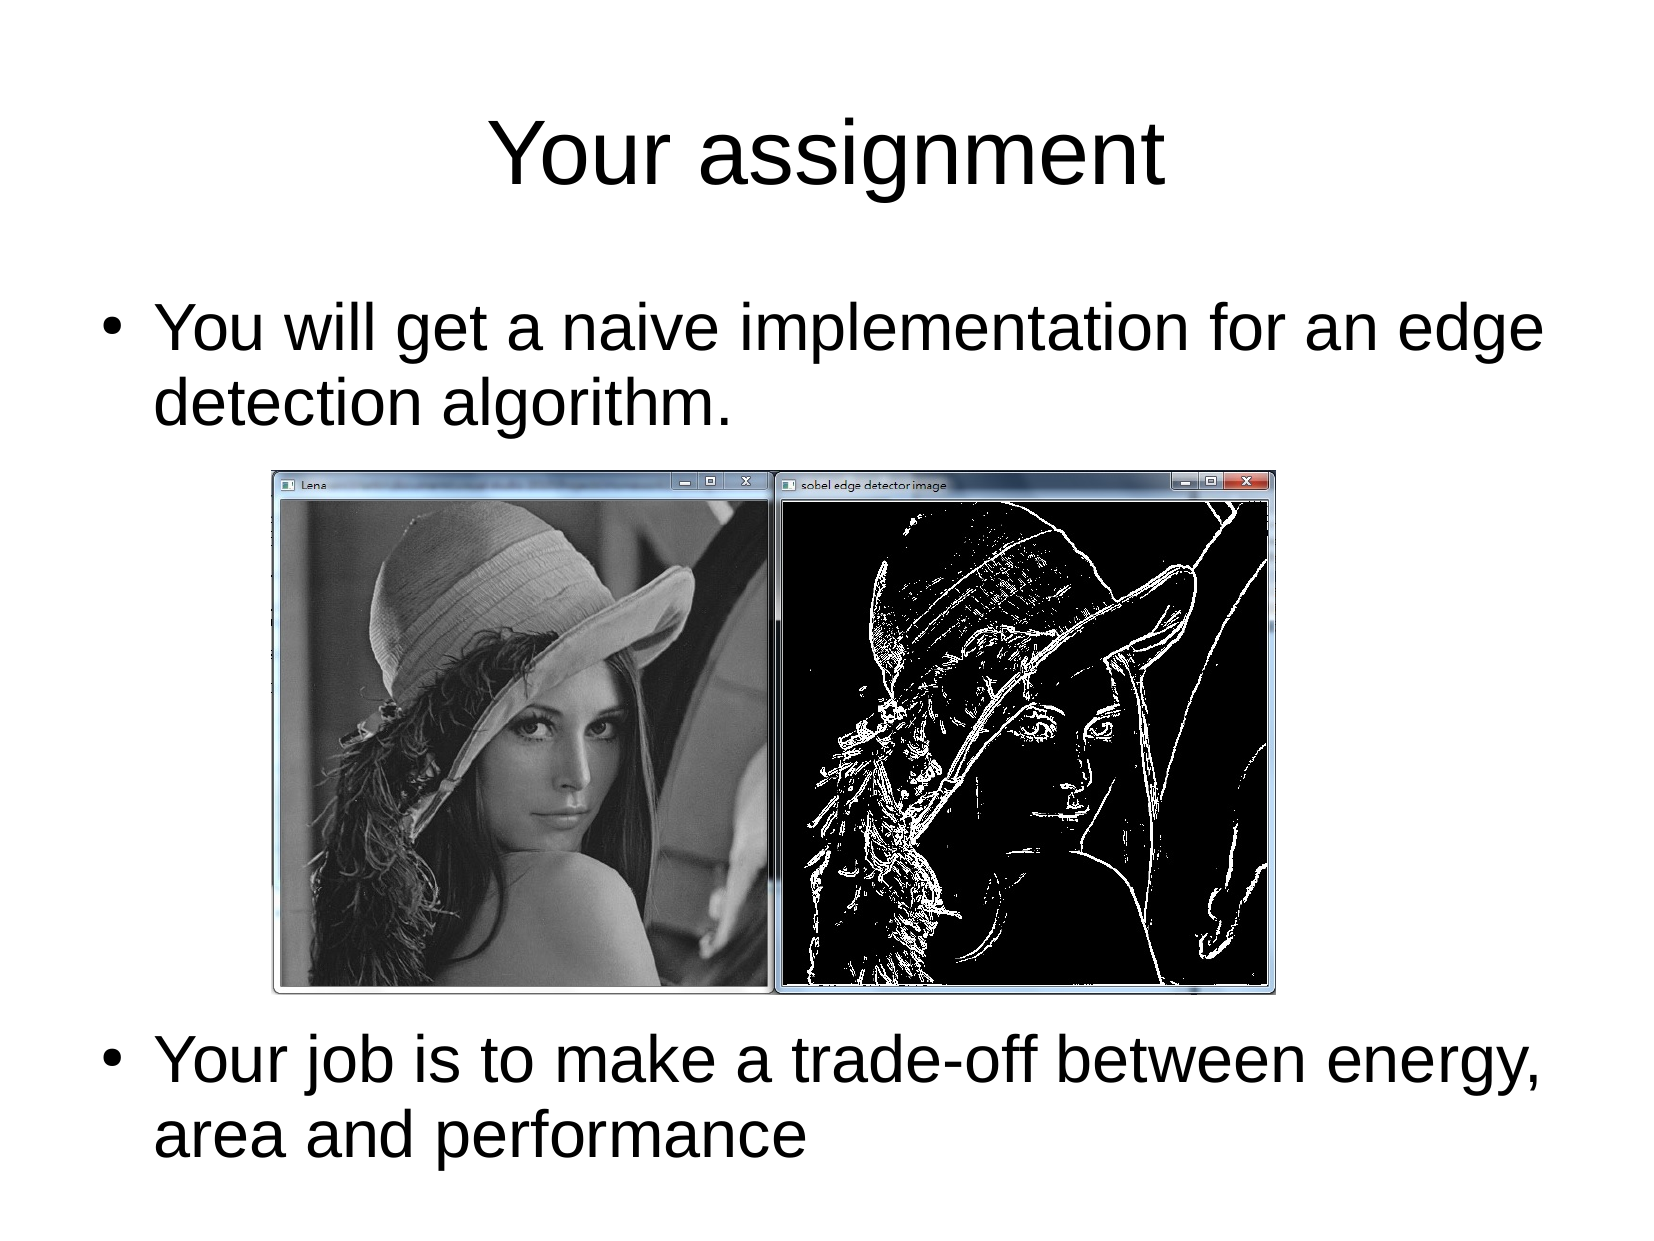

# Your assignment
You will get a naive implementation for an edge detection algorithm.
Your job is to make a trade-off between energy, area and performance